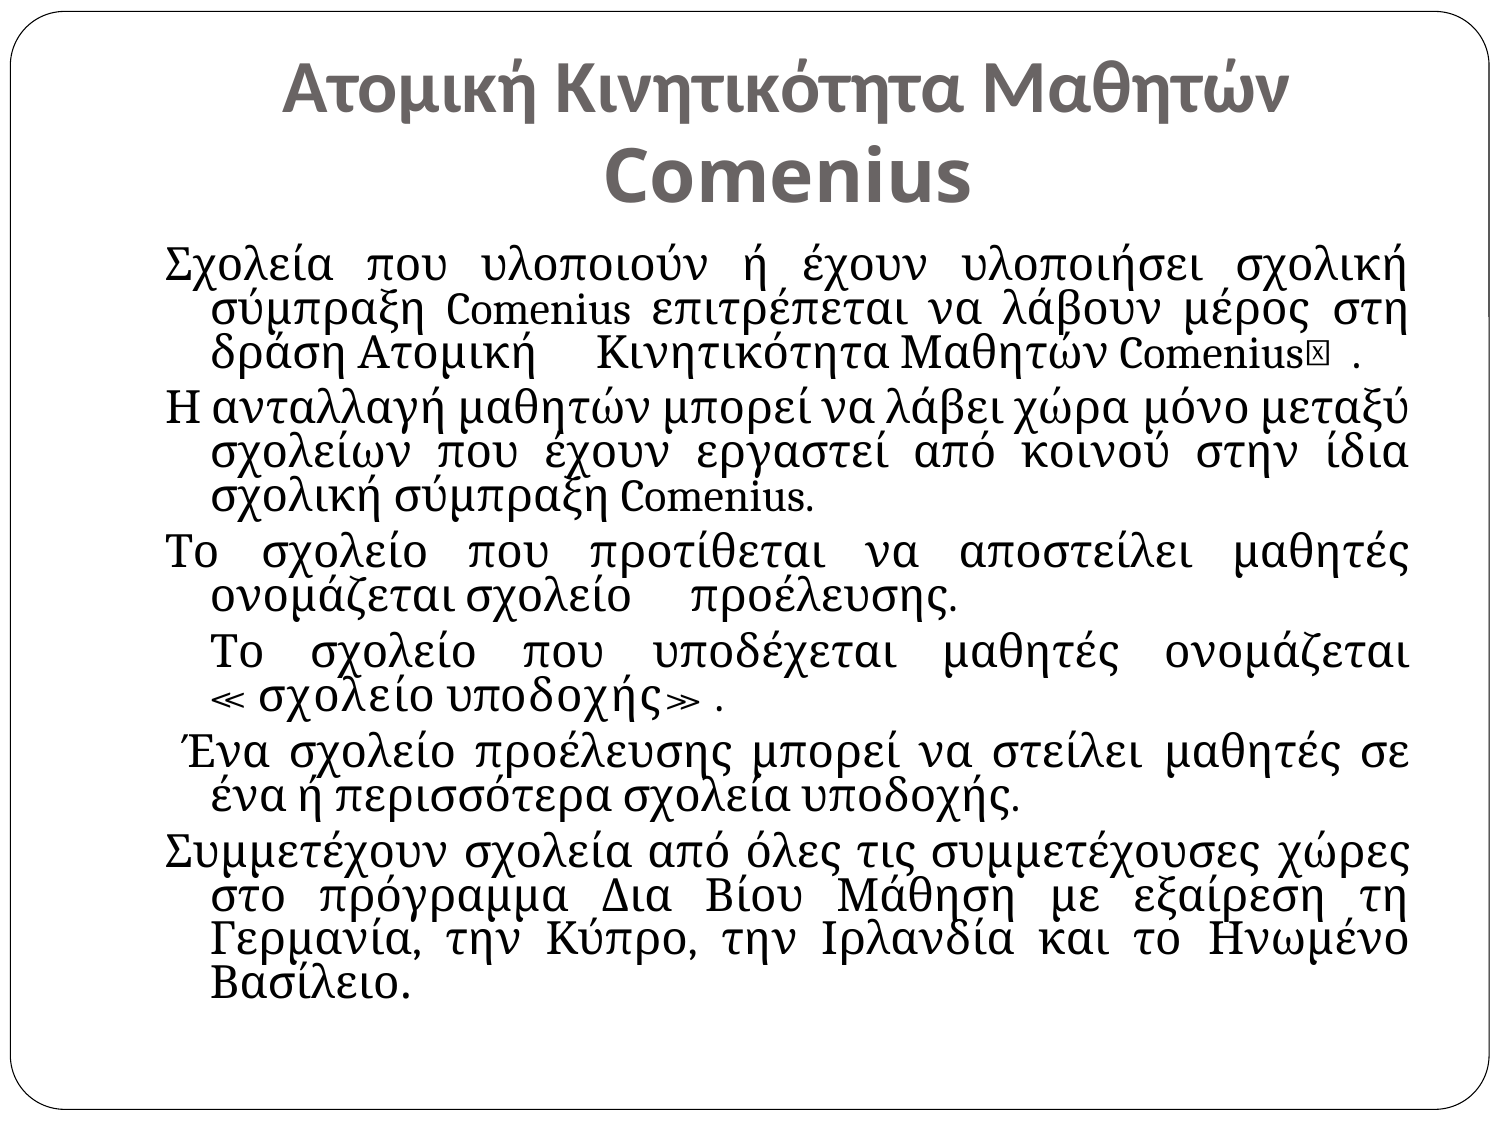

# Ατομική Κινητικότητα Μαθητών Comenius
Σχολεία που υλοποιούν ή έχουν υλοποιήσει σχολική σύμπραξη Comenius επιτρέπεται να λάβουν μέρος στη δράση ≪Ατομική Κινητικότητα Μαθητών Comenius≫.
Η ανταλλαγή μαθητών μπορεί να λάβει χώρα μόνο μεταξύ σχολείων που έχουν εργαστεί από κοινού στην ίδια σχολική σύμπραξη Comenius.
Το σχολείο που προτίθεται να αποστείλει μαθητές ονομάζεται ≪σχολείο προέλευσης≫.
 Το σχολείο που υποδέχεται μαθητές ονομάζεται ≪σχολείο υποδοχής≫.
 Ένα σχολείο προέλευσης μπορεί να στείλει μαθητές σε ένα ή περισσότερα σχολεία υποδοχής.
Συμμετέχουν σχολεία από όλες τις συμμετέχουσες χώρες στο πρόγραμμα Δια Βίου Μάθηση με εξαίρεση τη Γερμανία, την Κύπρο, την Ιρλανδία και το Ηνωμένο Βασίλειο.